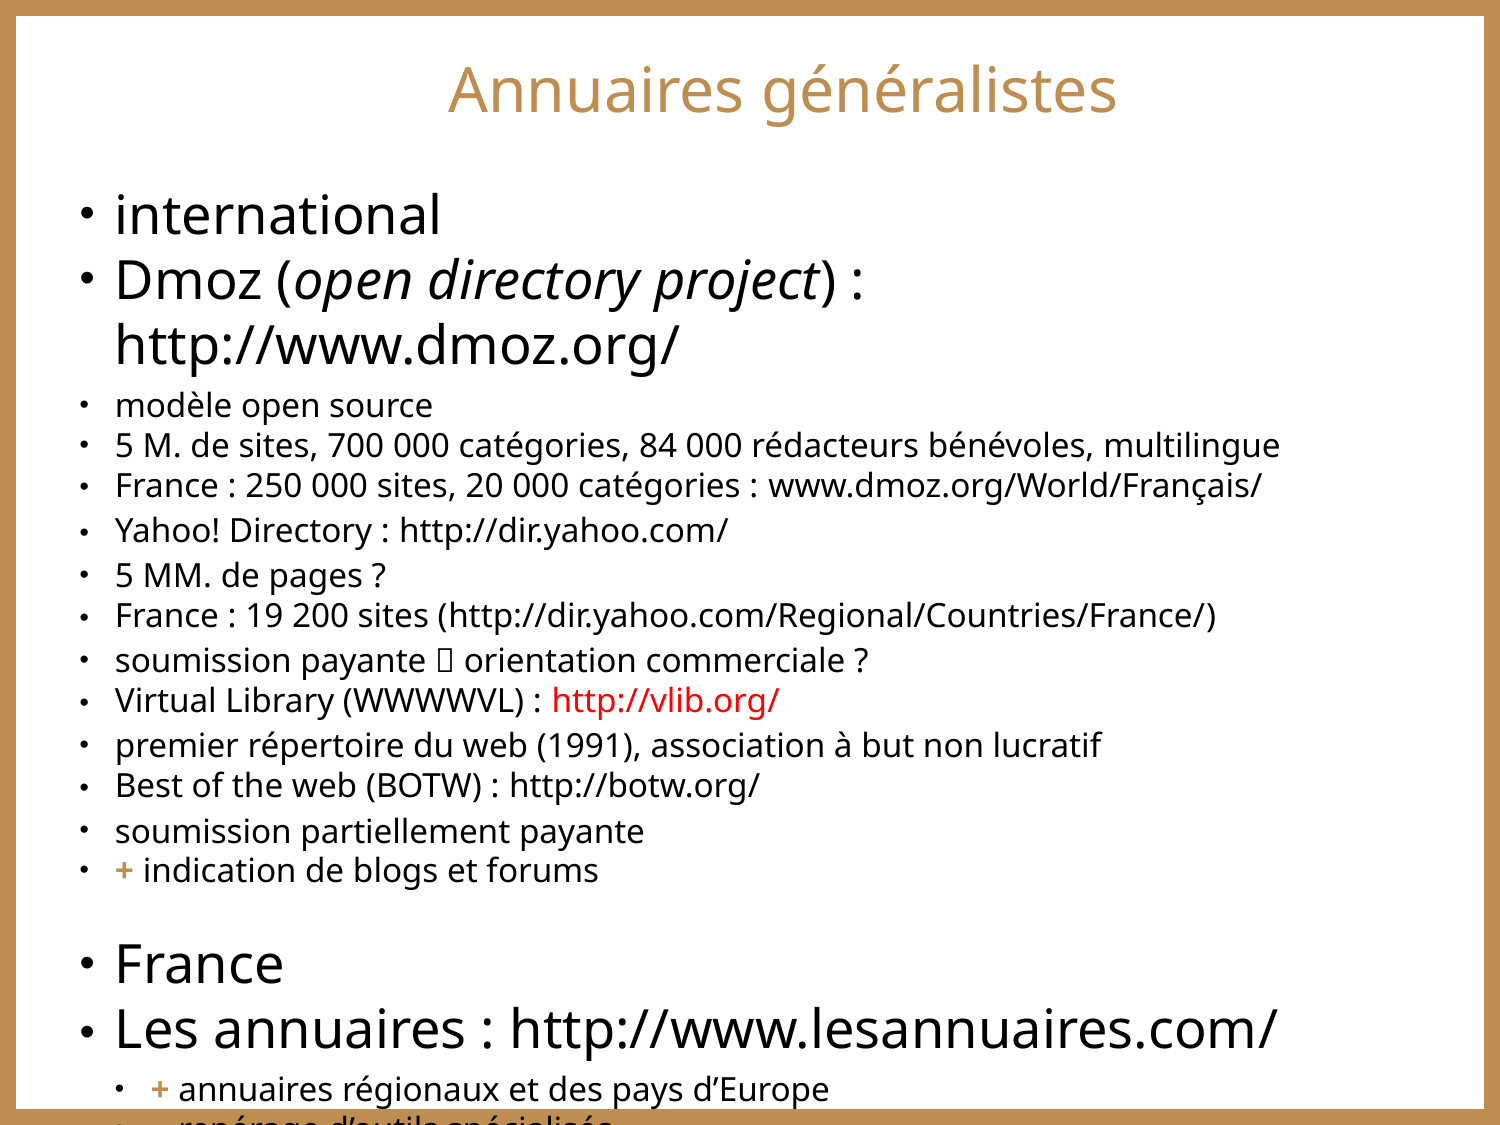

Annuaires généralistes
international
Dmoz (open directory project) : http://www.dmoz.org/
modèle open source
5 M. de sites, 700 000 catégories, 84 000 rédacteurs bénévoles, multilingue
France : 250 000 sites, 20 000 catégories : www.dmoz.org/World/Français/
Yahoo! Directory : http://dir.yahoo.com/
5 MM. de pages ?
France : 19 200 sites (http://dir.yahoo.com/Regional/Countries/France/)
soumission payante  orientation commerciale ?
Virtual Library (WWWWVL) : http://vlib.org/
premier répertoire du web (1991), association à but non lucratif
Best of the web (BOTW) : http://botw.org/
soumission partiellement payante
+ indication de blogs et forums
France
Les annuaires : http://www.lesannuaires.com/
+ annuaires régionaux et des pays d’Europe
+ repérage d’outils spécialisés